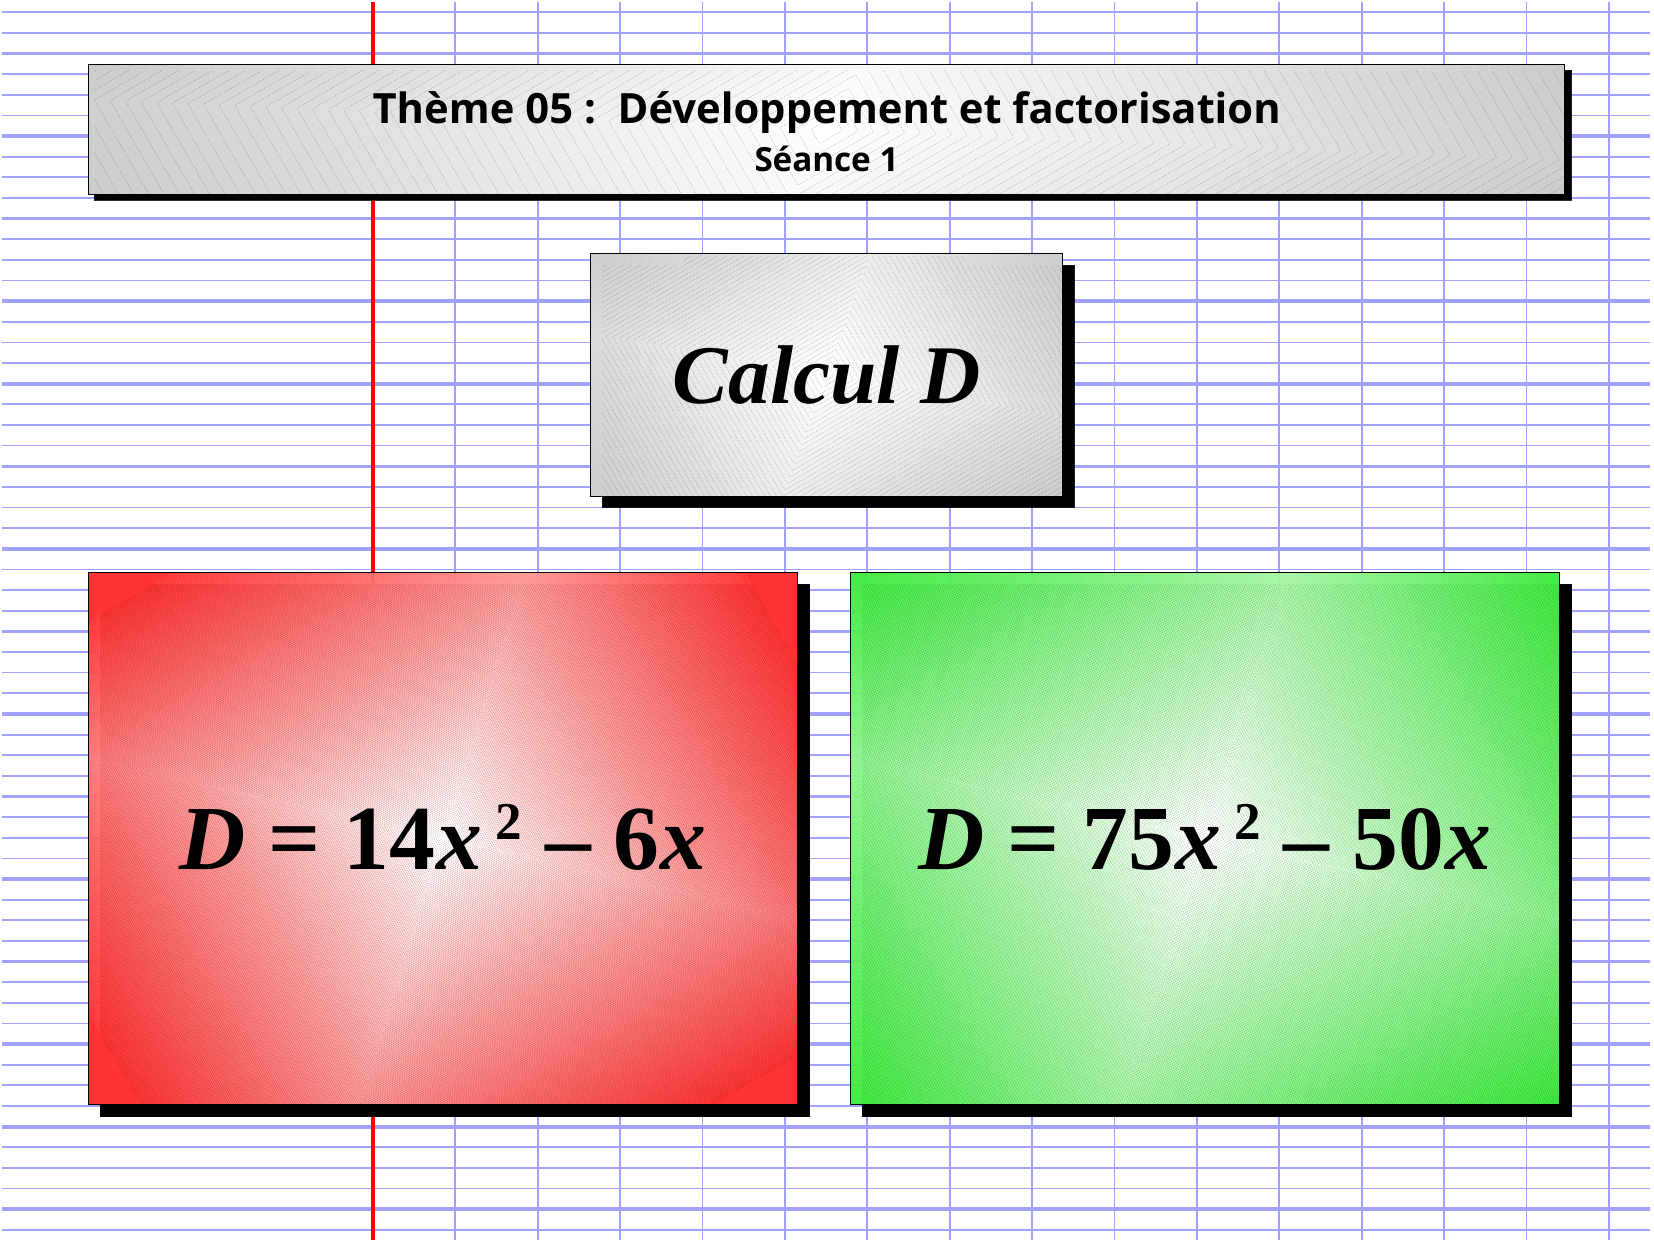

Thème 05 : Développement et factorisation
Séance 1
Calcul D
10
11
12
13
14
15
9
0
1
2
3
4
5
6
7
8
D = 14x 2 – 6x
D = 75x 2 – 50x